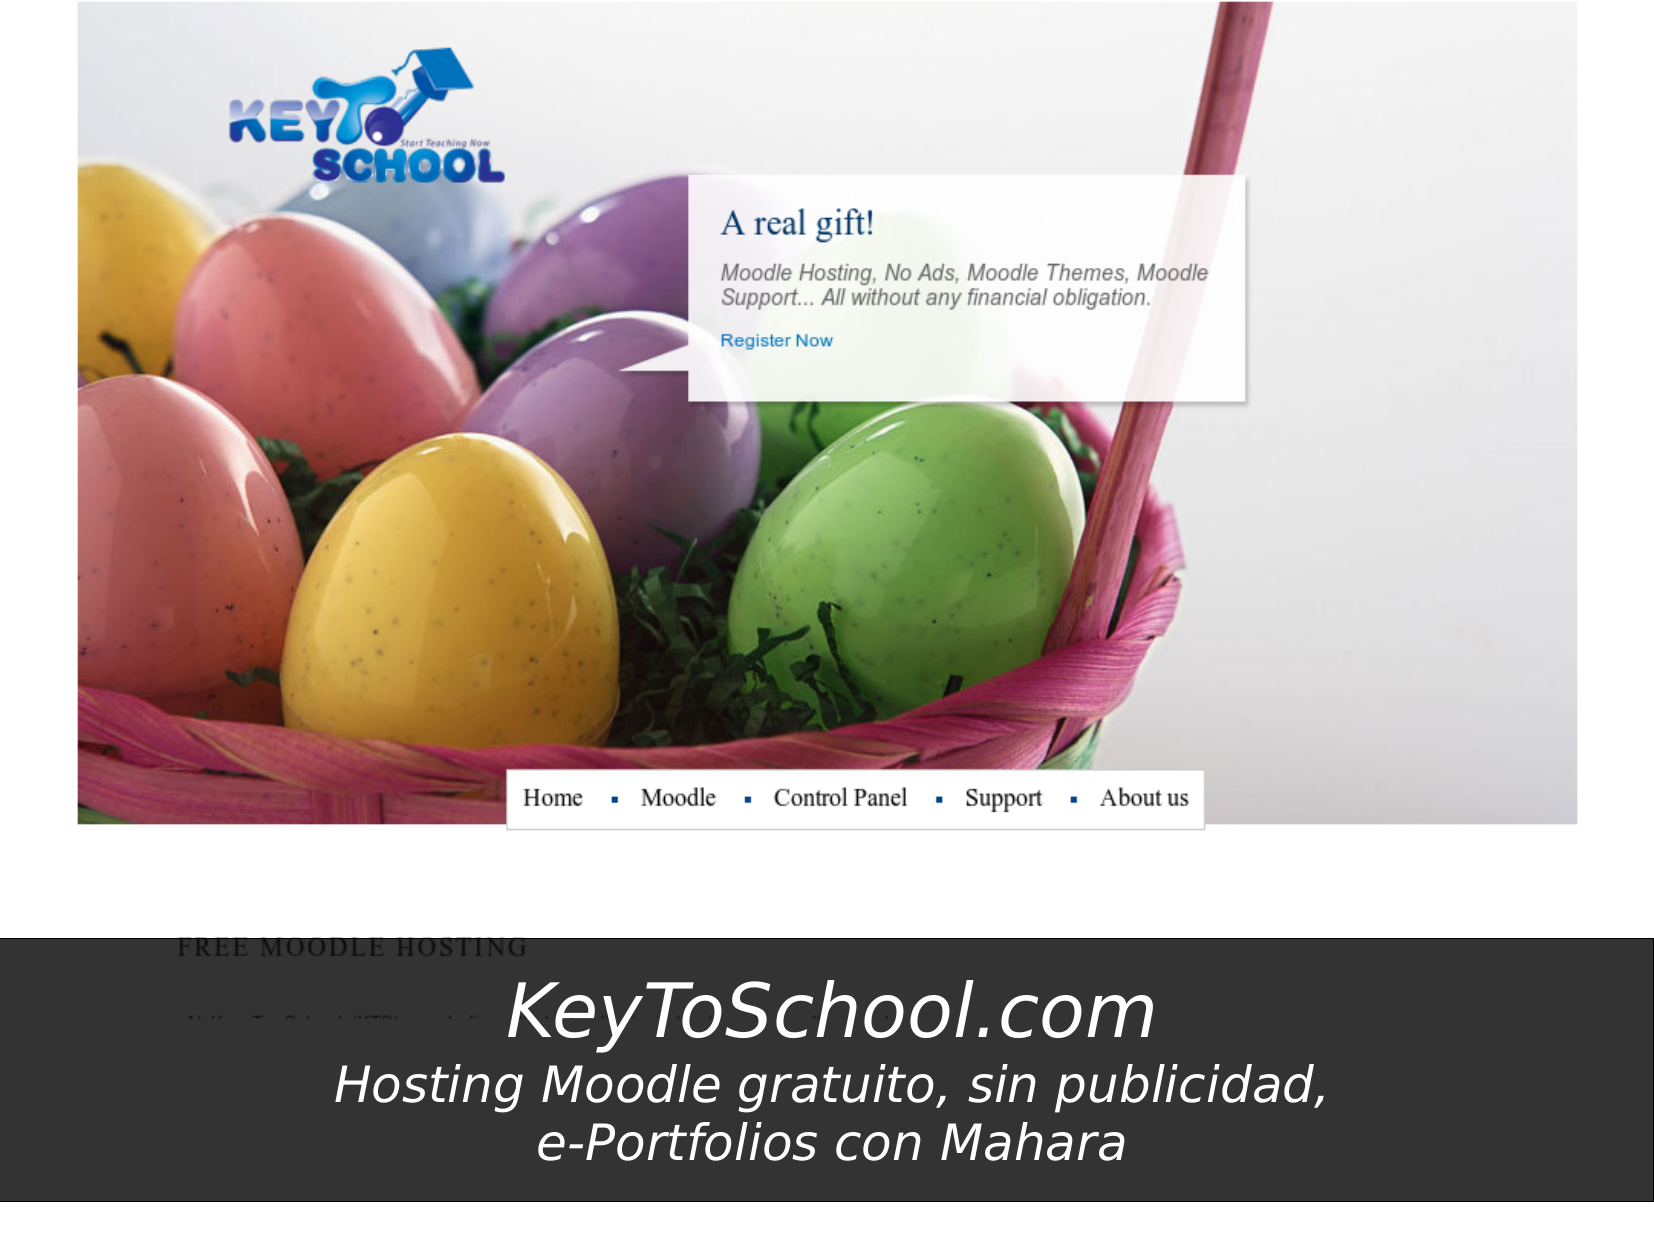

KeyToSchool.com
Hosting Moodle gratuito, sin publicidad,
e-Portfolios con Mahara